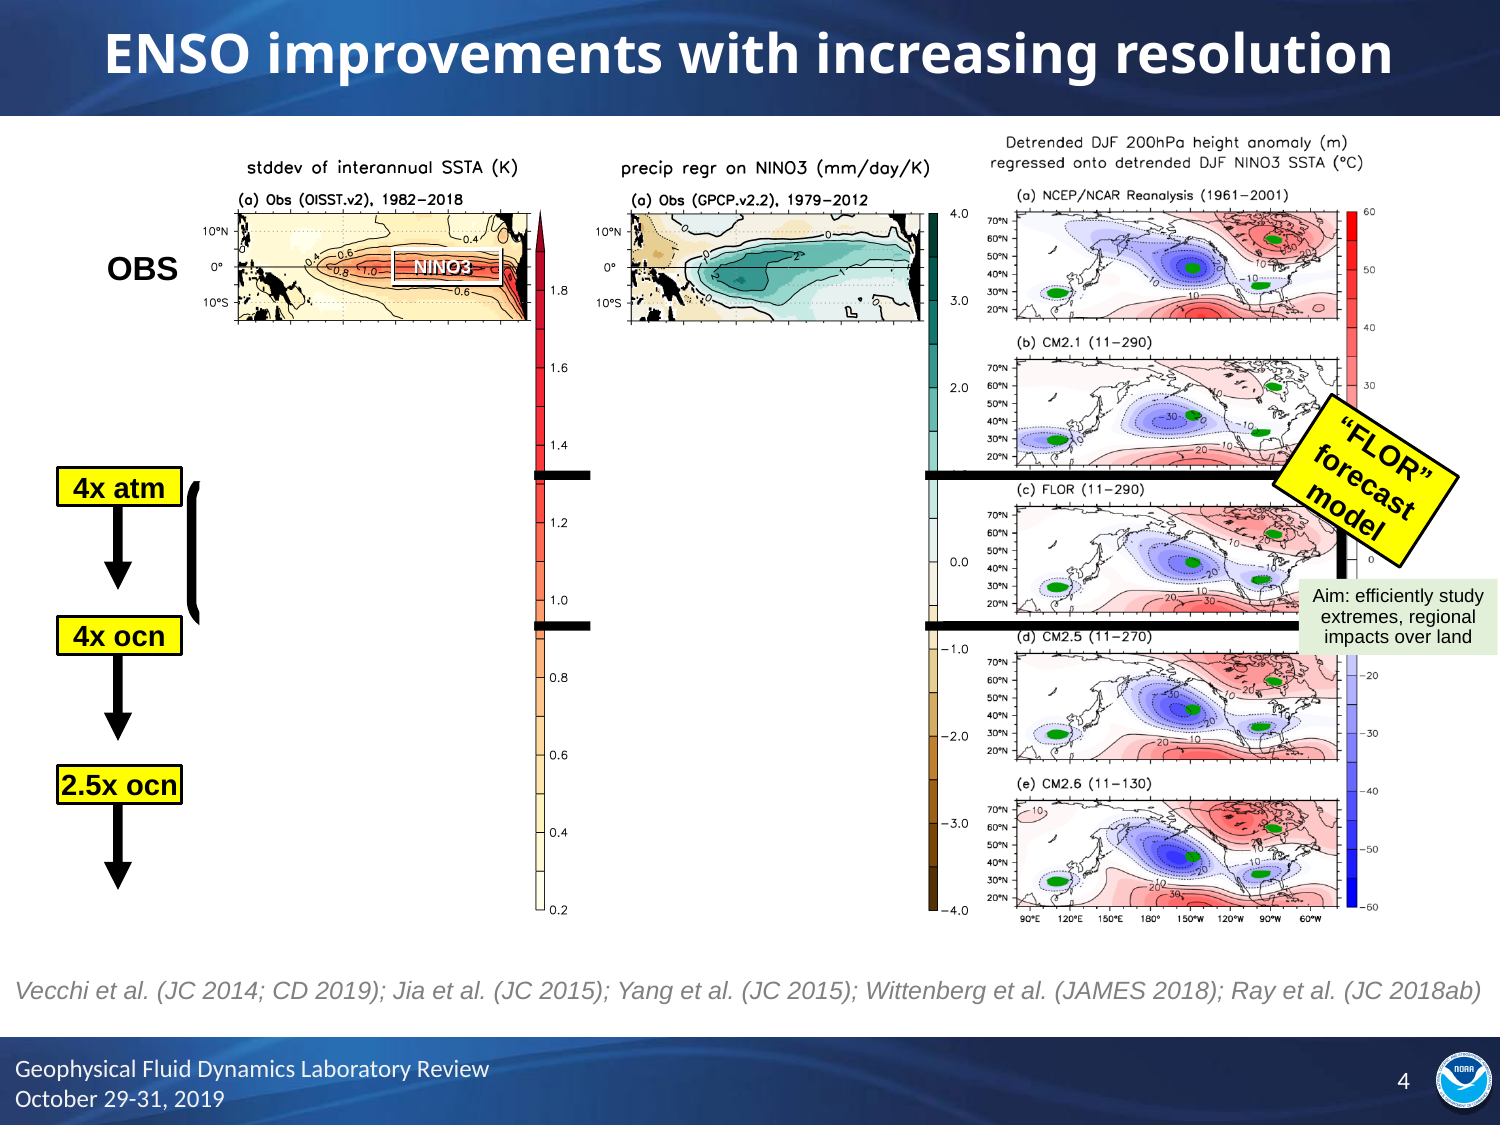

# ENSO improvements with increasing resolution
OBS
NINO3
“FLOR”
forecast
model
4x atm
Aim: efficiently study
extremes, regional
impacts over land
4x ocn
2.5x ocn
Vecchi et al. (JC 2014; CD 2019); Jia et al. (JC 2015); Yang et al. (JC 2015); Wittenberg et al. (JAMES 2018); Ray et al. (JC 2018ab)